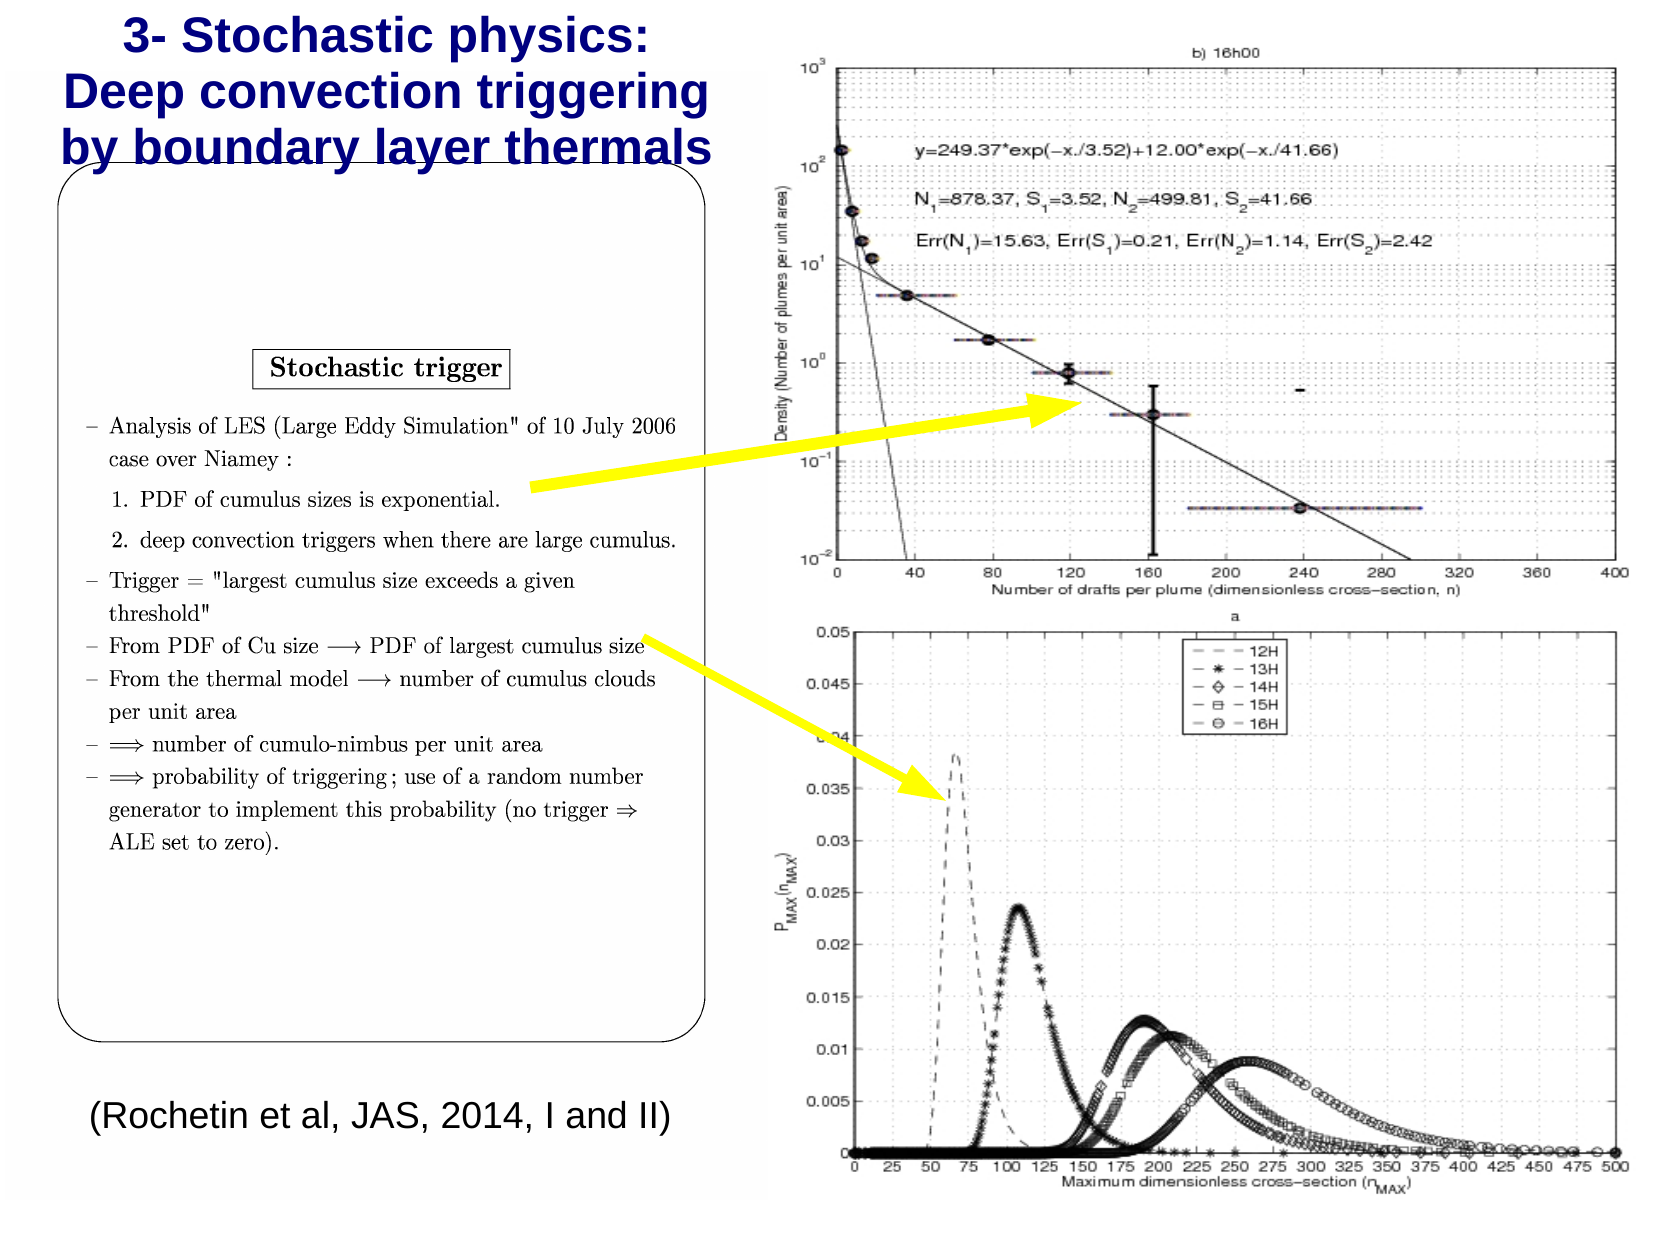

3- Stochastic physics:
Deep convection triggering
by boundary layer thermals
(Rochetin et al, JAS, 2014, I and II)